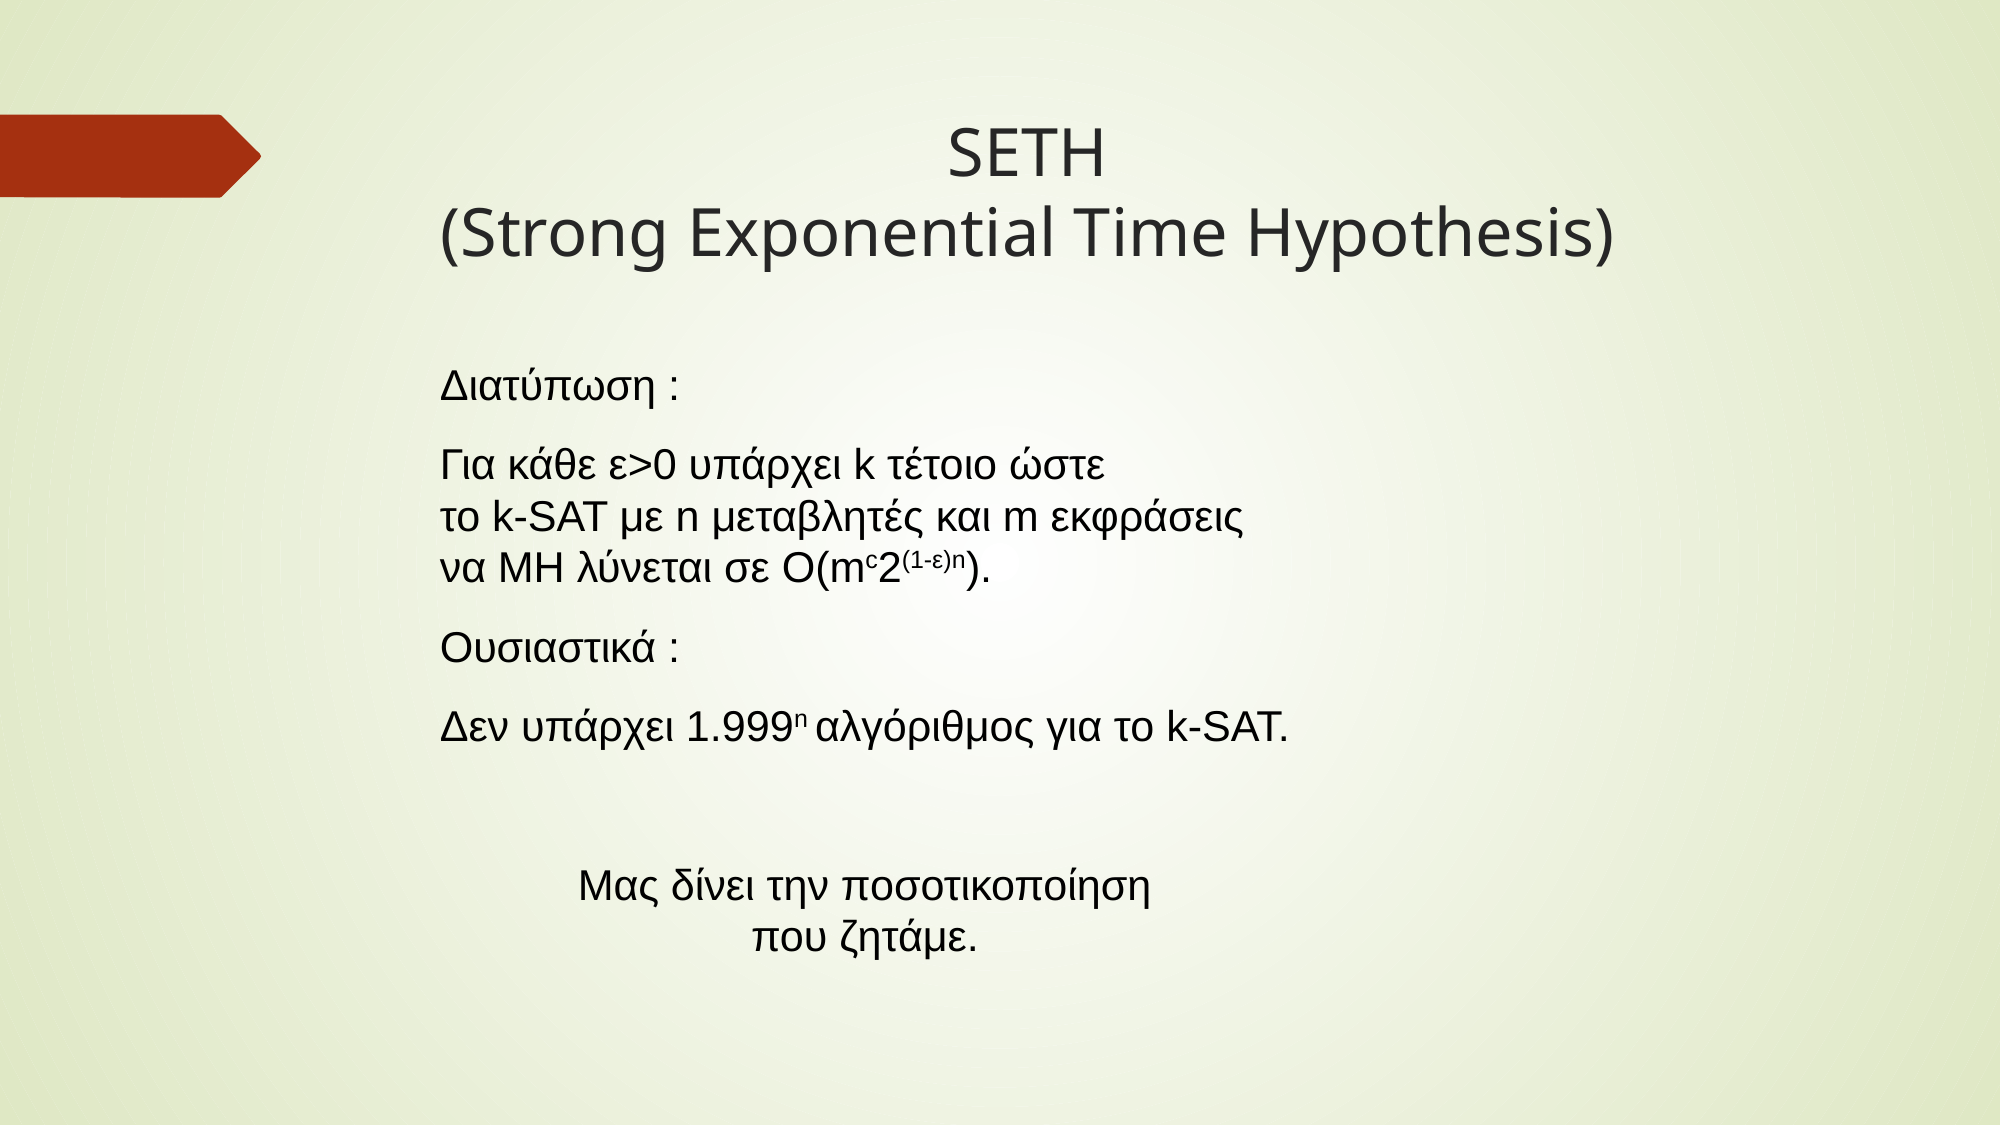

# SETH (Strong Exponential Time Hypothesis)
Διατύπωση :
Για κάθε ε>0 υπάρχει k τέτοιο ώστε
το k-SAT με n μεταβλητές και m εκφράσεις
να ΜΗ λύνεται σε Ο(mc2(1-ε)n).
Ουσιαστικά :
Δεν υπάρχει 1.999n αλγόριθμος για το k-SAT.
Μας δίνει την ποσοτικοποίηση
που ζητάμε.